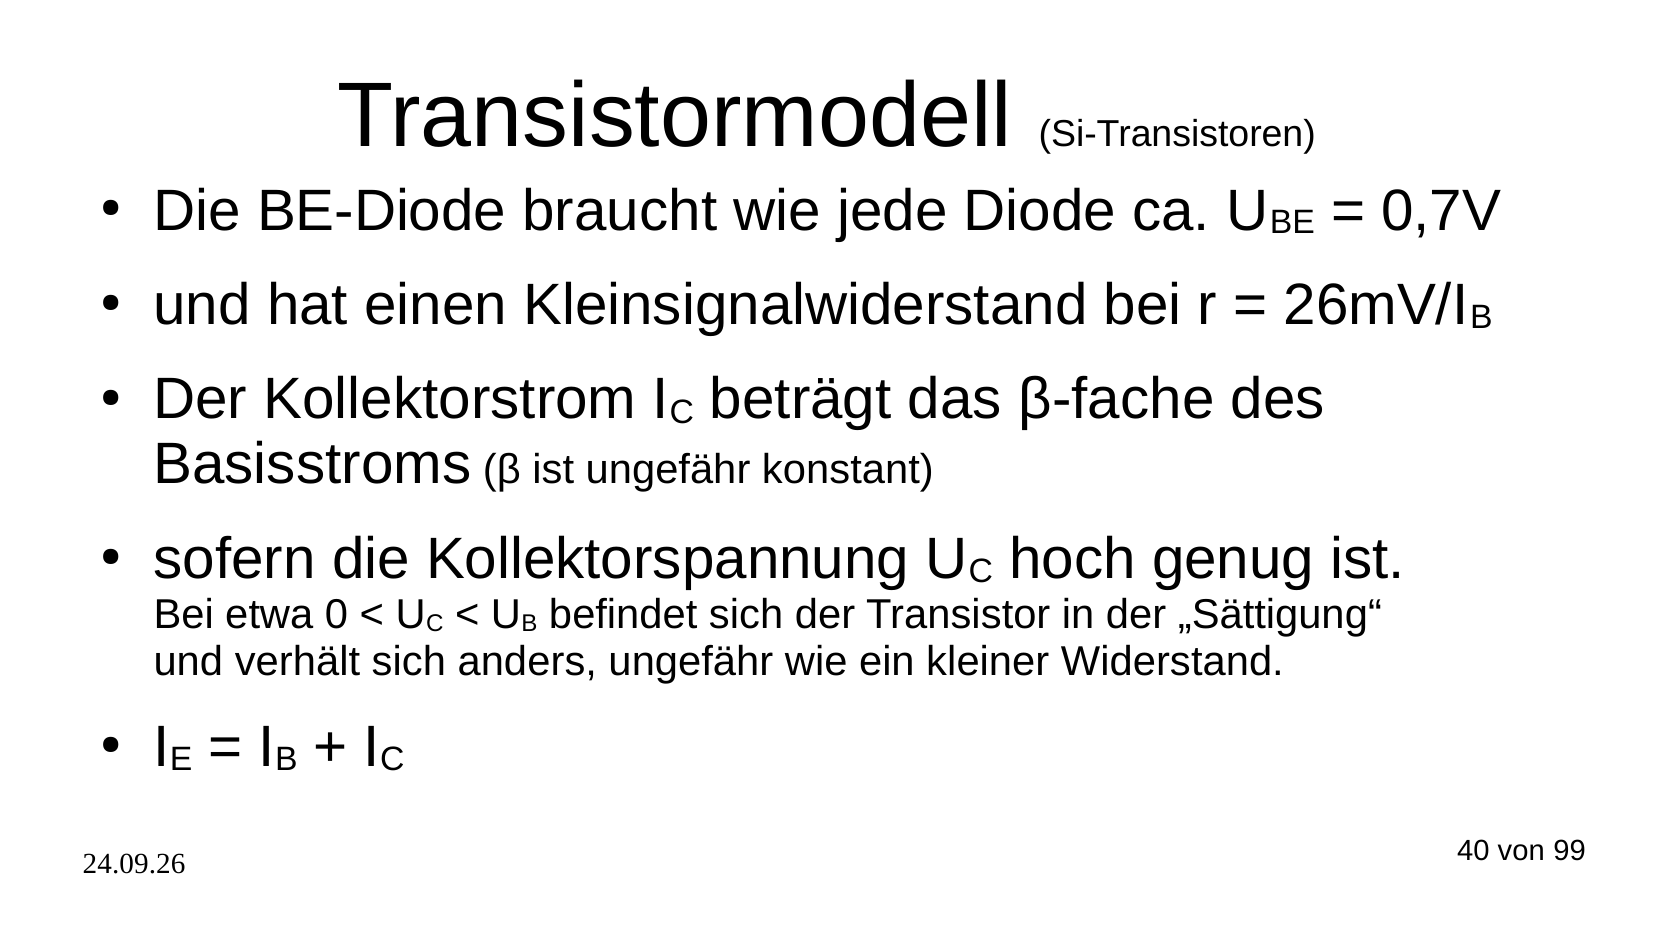

# Transistormodell (Si-Transistoren)
Die BE-Diode braucht wie jede Diode ca. UBE = 0,7V
und hat einen Kleinsignalwiderstand bei r = 26mV/IB
Der Kollektorstrom IC beträgt das β-fache des Basisstroms (β ist ungefähr konstant)
sofern die Kollektorspannung UC hoch genug ist.
Bei etwa 0 < UC < UB befindet sich der Transistor in der „Sättigung“
und verhält sich anders, ungefähr wie ein kleiner Widerstand.
IE = IB + IC
40